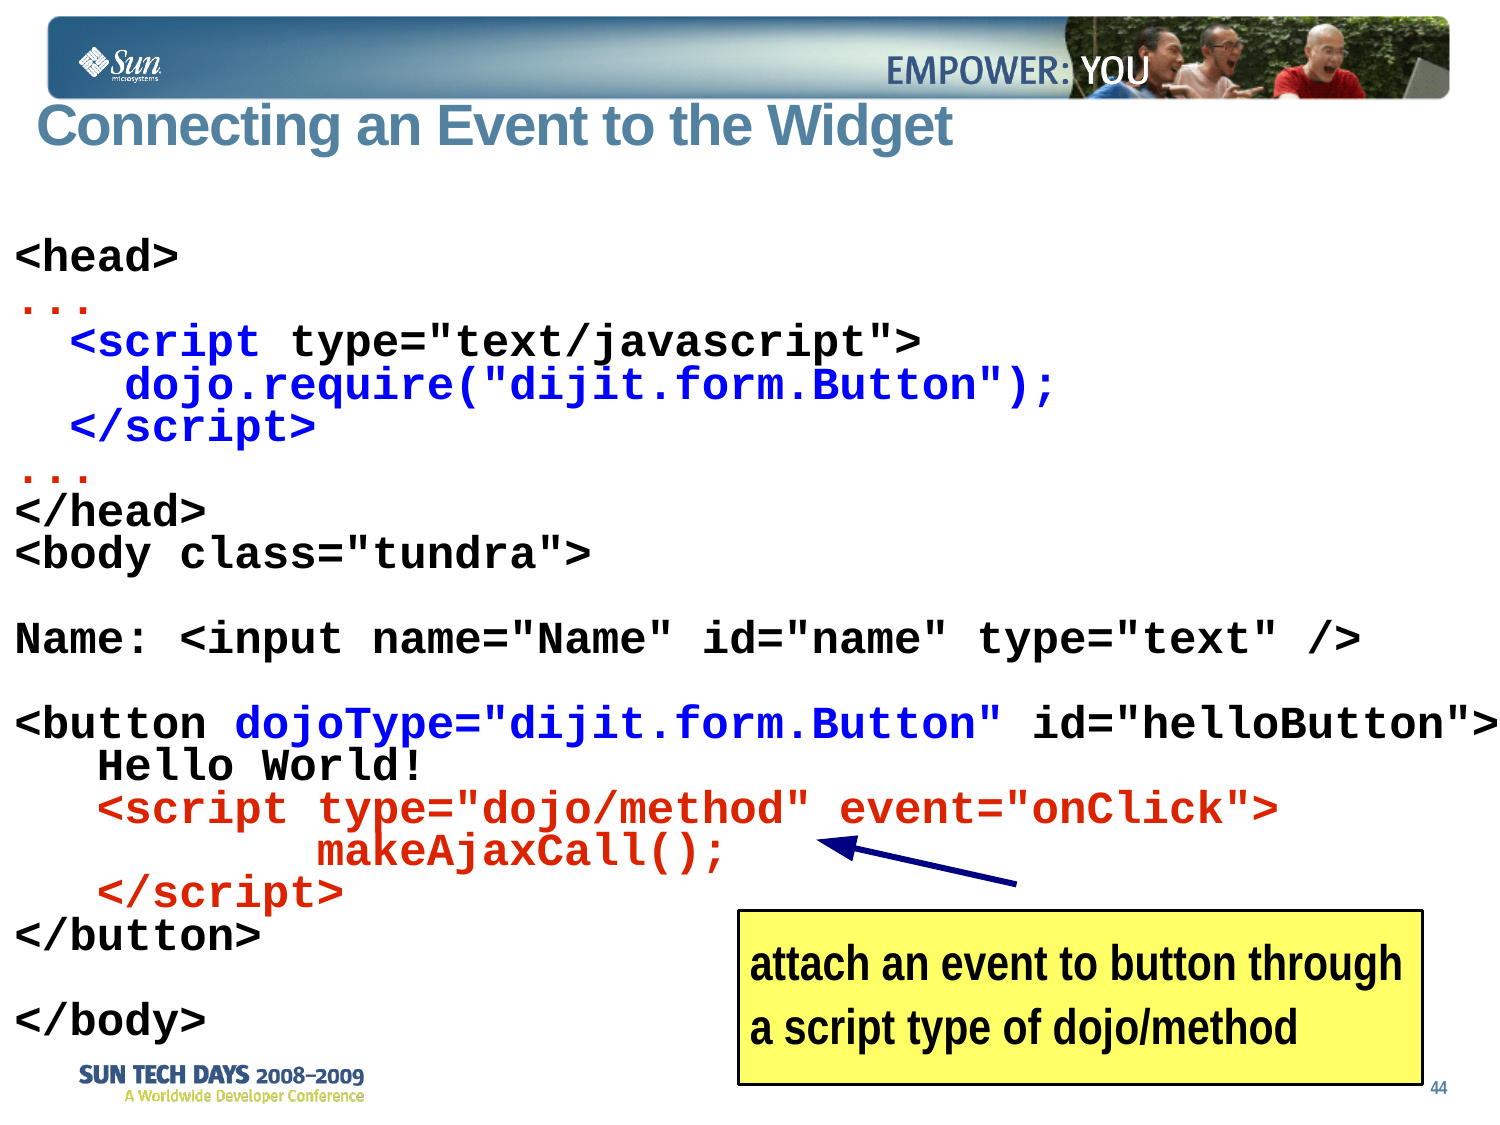

# Connecting an Event to the Widget
<head>
...
 <script type="text/javascript">
 dojo.require("dijit.form.Button");
 </script>
...
</head>
<body class="tundra">
Name: <input name="Name" id="name" type="text" />
<button dojoType="dijit.form.Button" id="helloButton">
 Hello World!
 <script type="dojo/method" event="onClick">
 makeAjaxCall();
 </script>
</button>
</body>
 attach an event to button through
 a script type of dojo/method